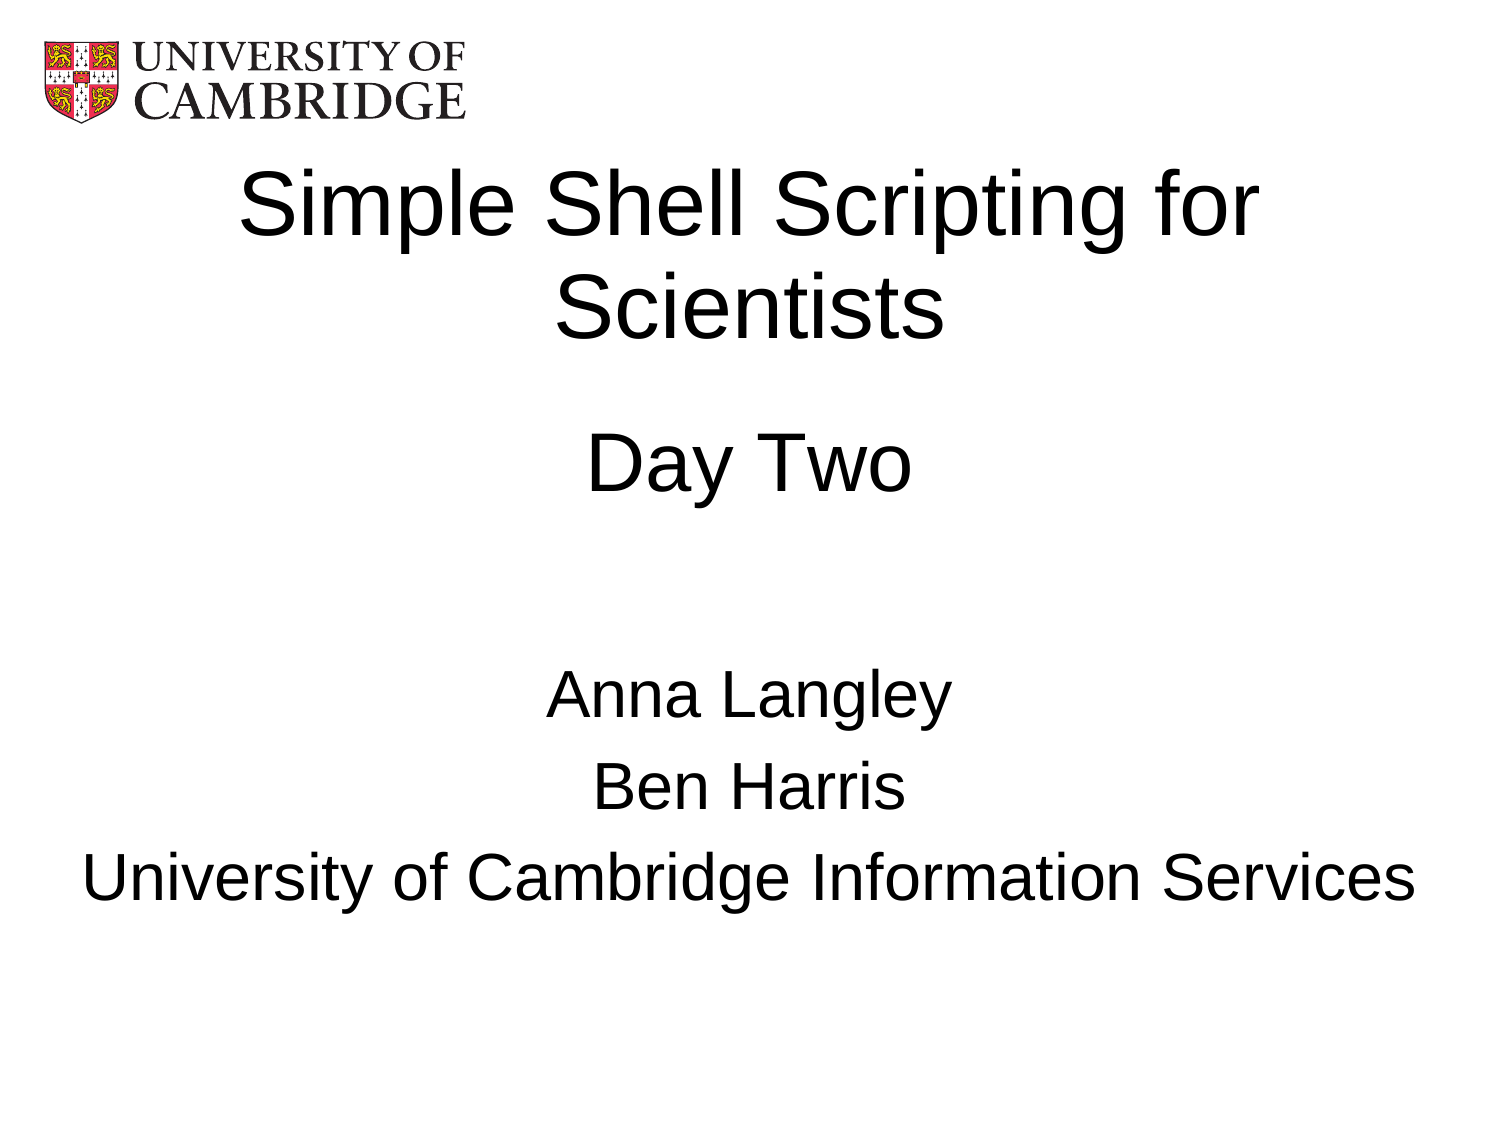

# Simple Shell Scripting for Scientists
Day Two
Anna Langley
Ben Harris
University of Cambridge Information Services